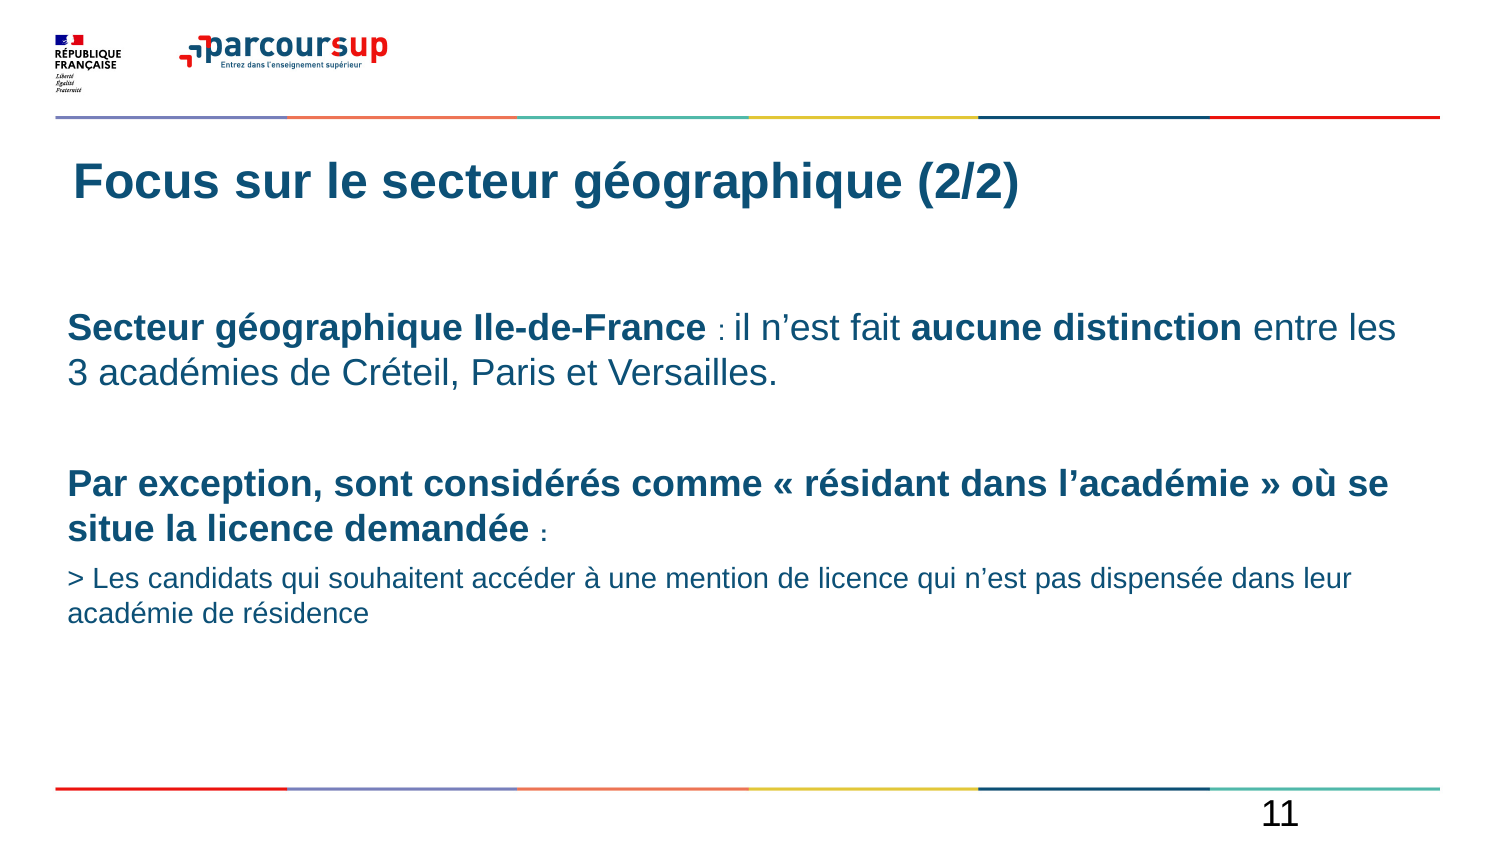

# Focus sur le secteur géographique (2/2)
Secteur géographique Ile-de-France : il n’est fait aucune distinction entre les 3 académies de Créteil, Paris et Versailles.
Par exception, sont considérés comme « résidant dans l’académie » où se situe la licence demandée :
> Les candidats qui souhaitent accéder à une mention de licence qui n’est pas dispensée dans leur académie de résidence